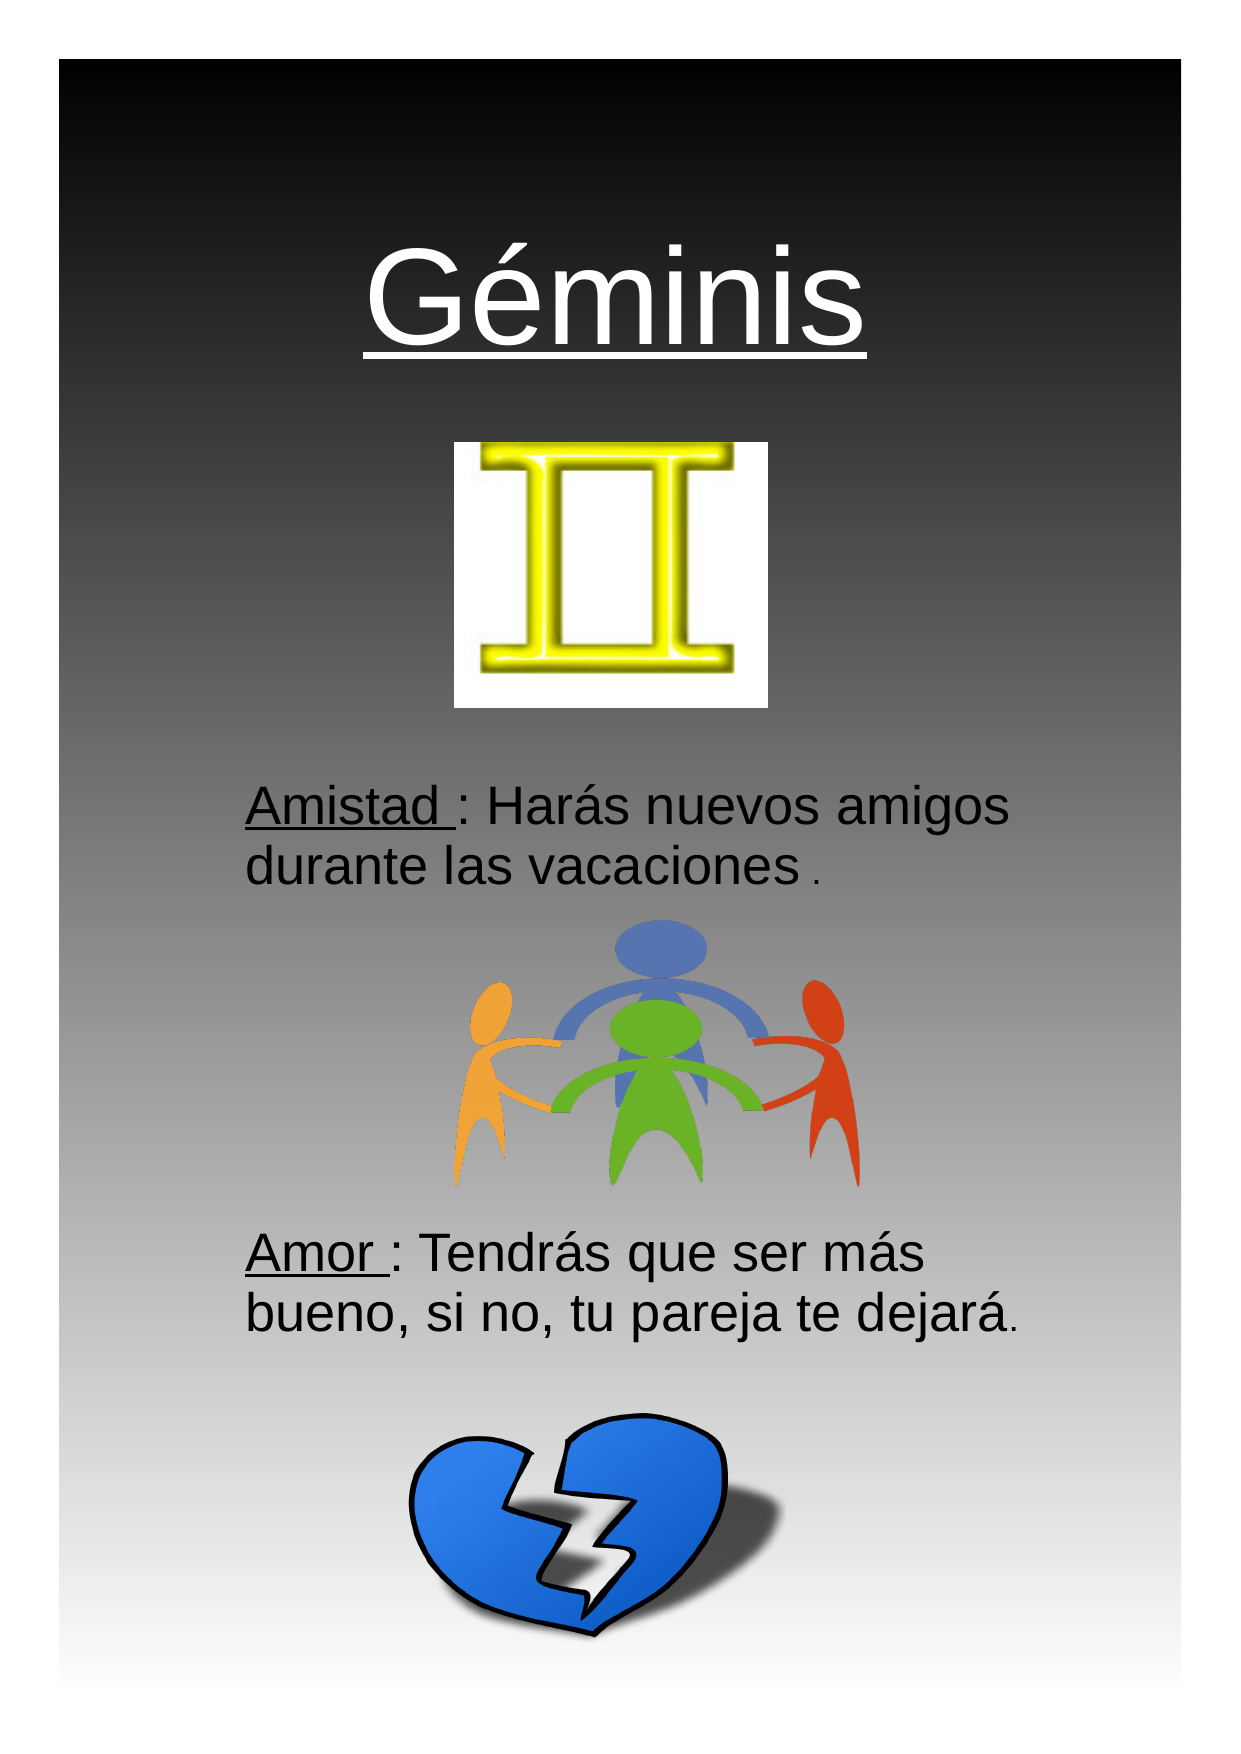

Géminis
Amistad : Harás nuevos amigos durante las vacaciones .
Amor : Tendrás que ser más bueno, si no, tu pareja te dejará.